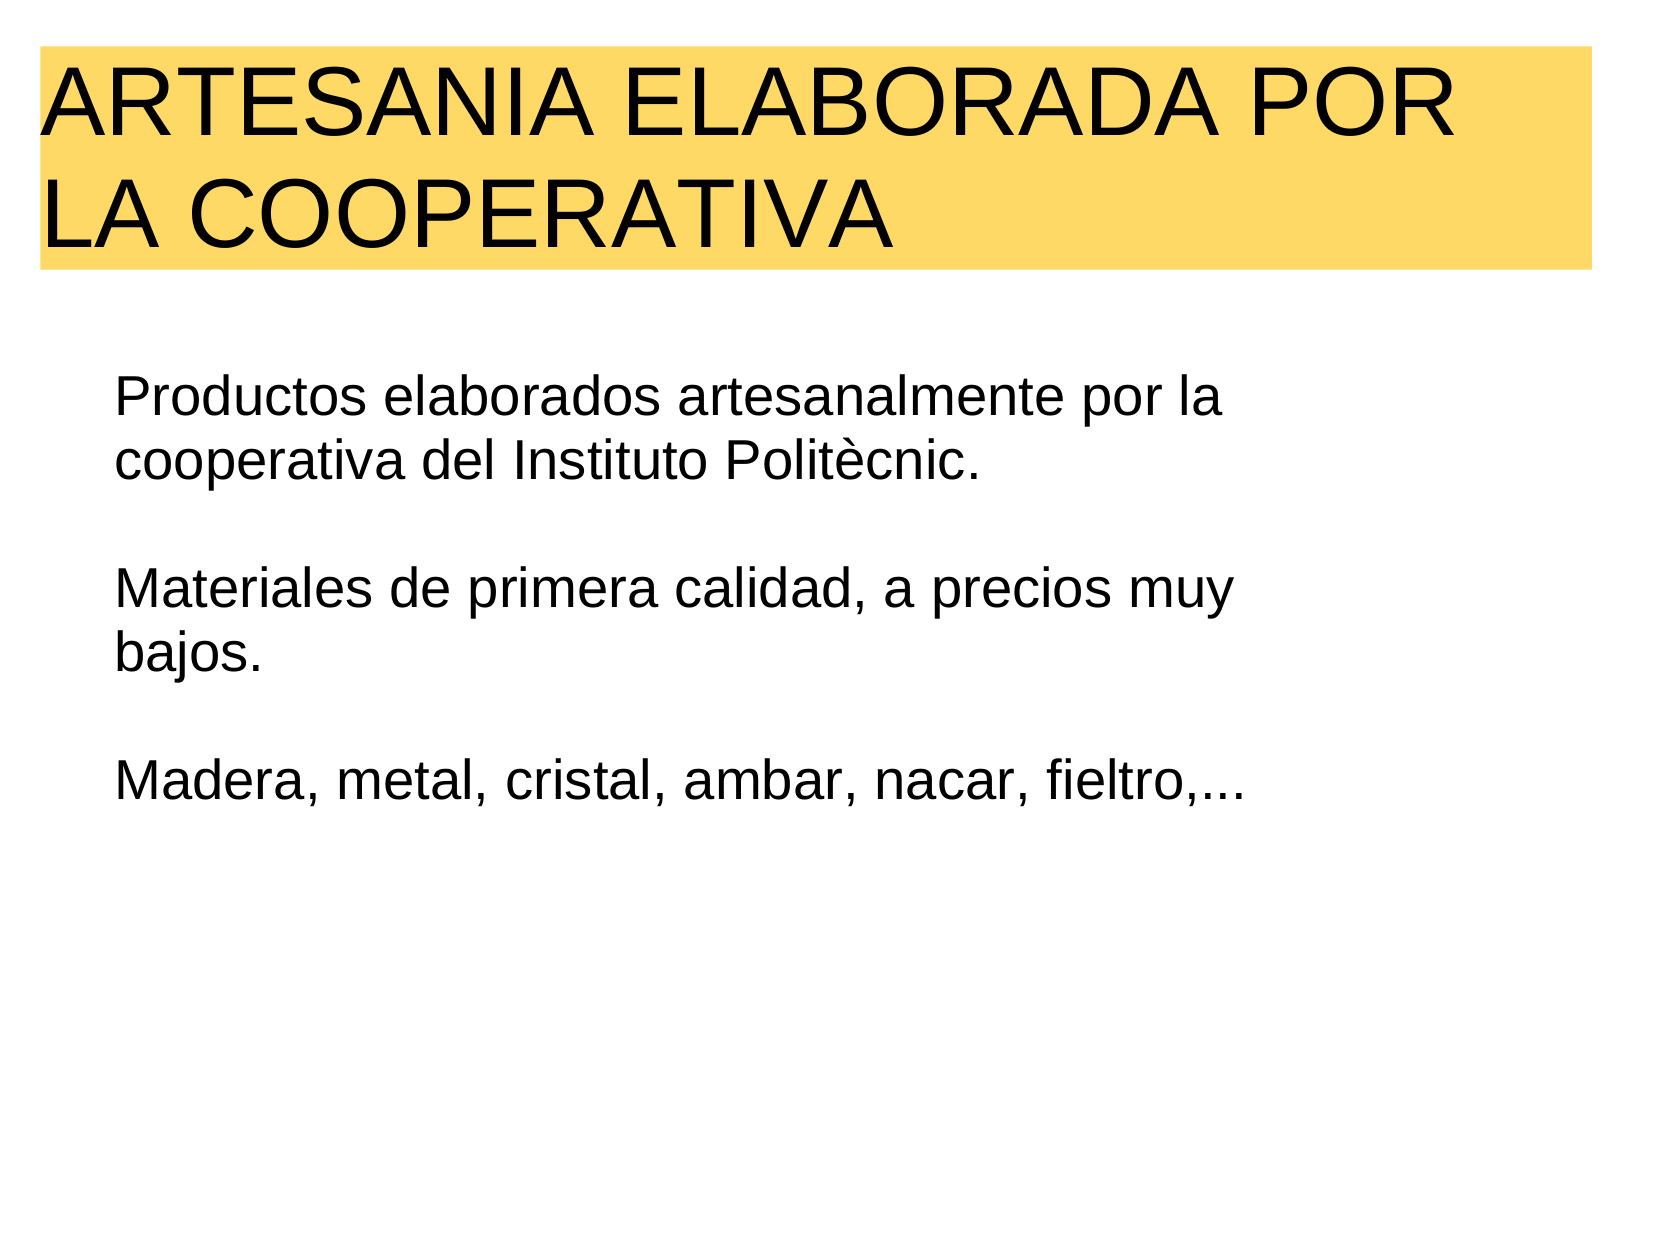

# ARTESANIA ELABORADA POR LA COOPERATIVA
Productos elaborados artesanalmente por la cooperativa del Instituto Politècnic.
Materiales de primera calidad, a precios muy bajos.
Madera, metal, cristal, ambar, nacar, fieltro,...